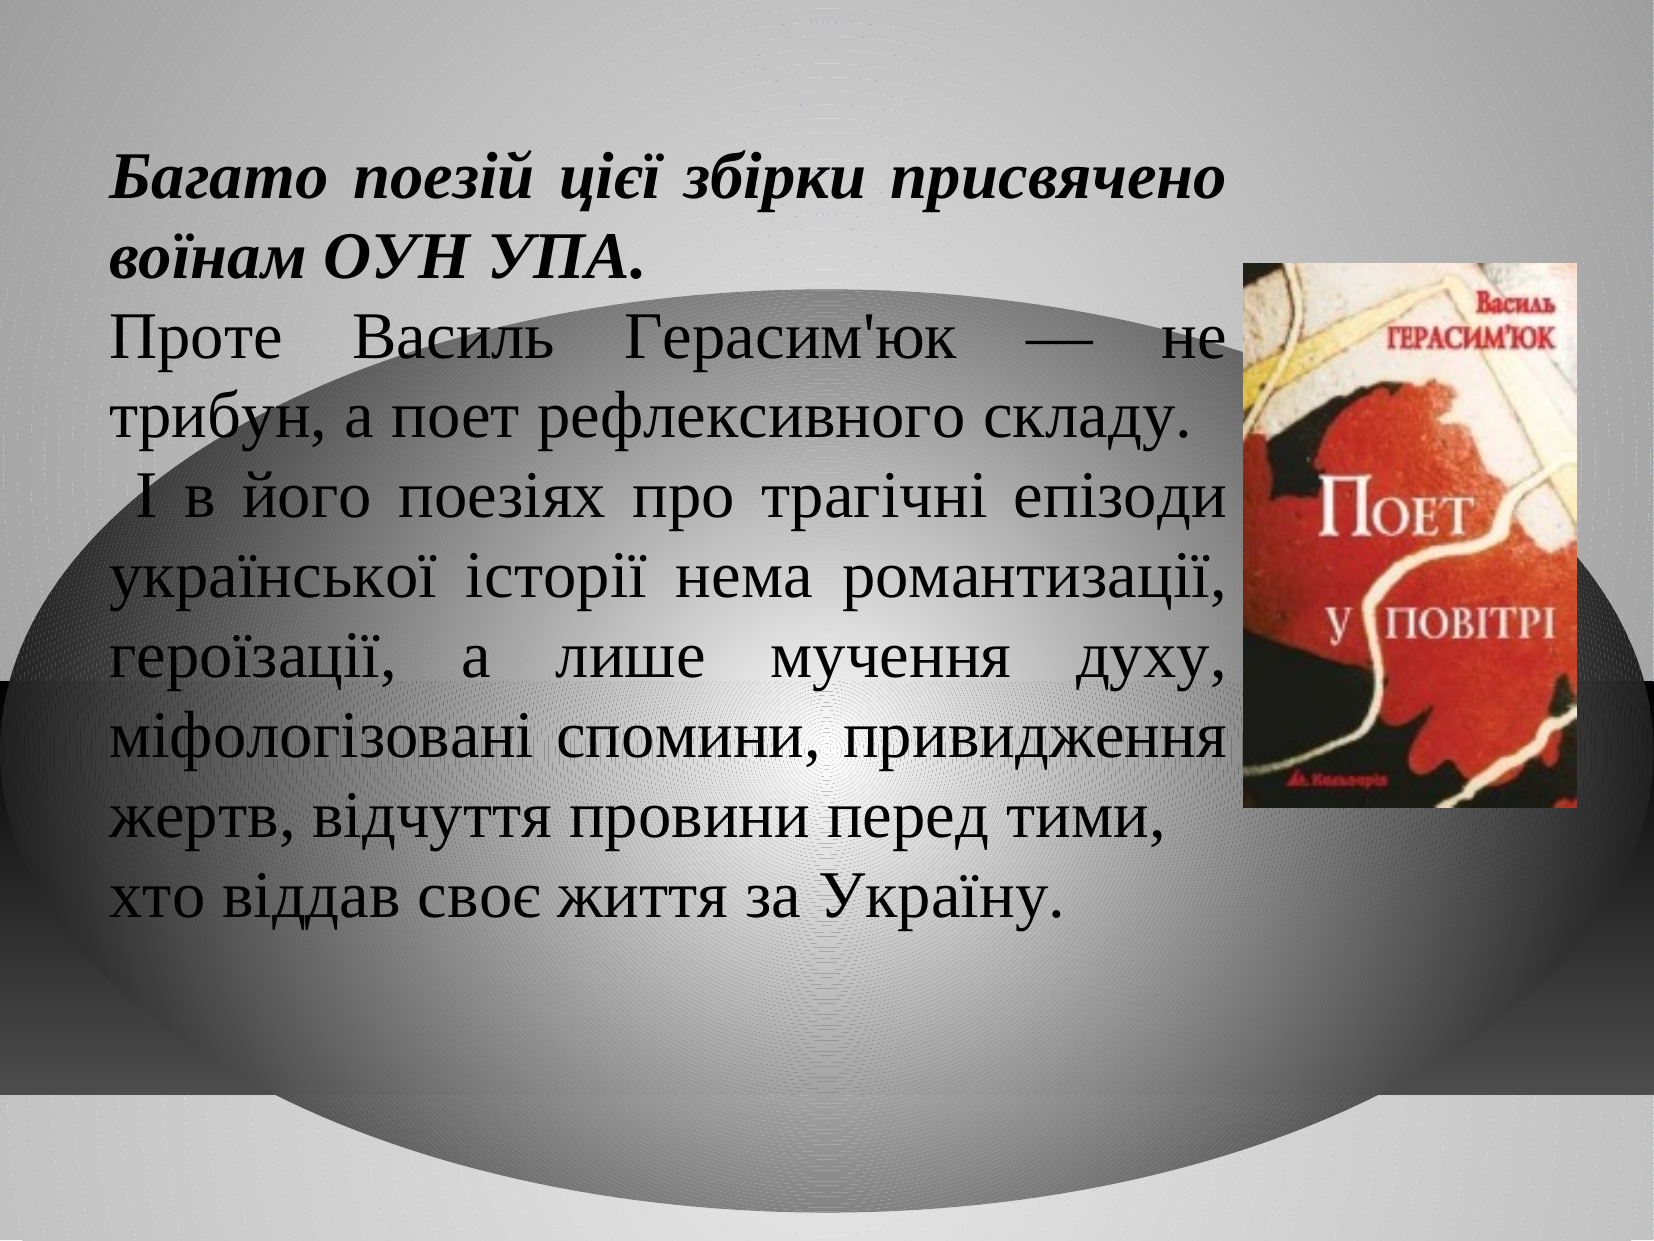

Багато поезій цієї збірки присвячено воїнам ОУН УПА.
Проте Василь Герасим'юк — не трибун, а поет рефлексивного складу. І в його поезіях про трагічні епізоди української історії нема романтизації, героїзації, а лише мучення духу, міфологізовані спомини, привидження жертв, відчуття провини перед тими,
хто віддав своє життя за Україну.